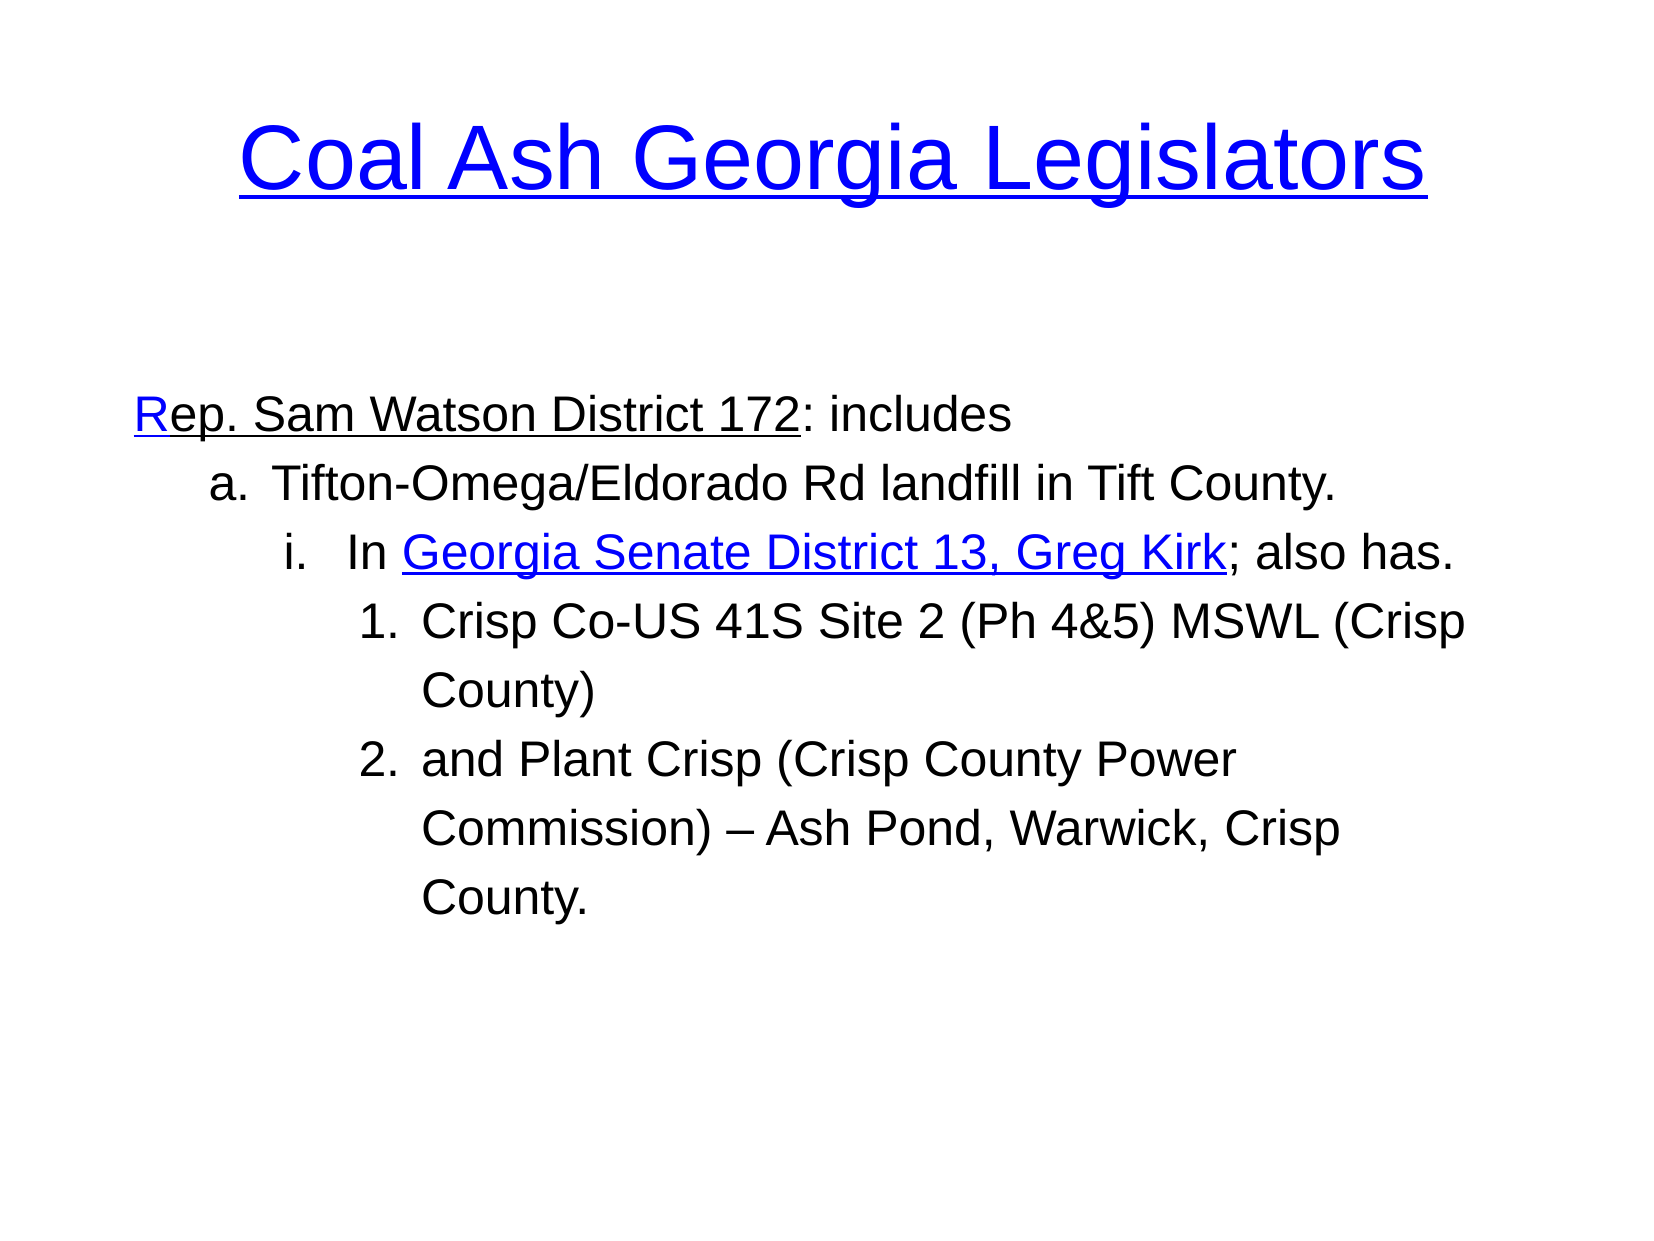

Coal Ash Georgia Legislators
Rep. Sam Watson District 172: includes
Tifton-Omega/Eldorado Rd landfill in Tift County.
In Georgia Senate District 13, Greg Kirk; also has.
Crisp Co-US 41S Site 2 (Ph 4&5) MSWL (Crisp County)
and Plant Crisp (Crisp County Power Commission) – Ash Pond, Warwick, Crisp County.